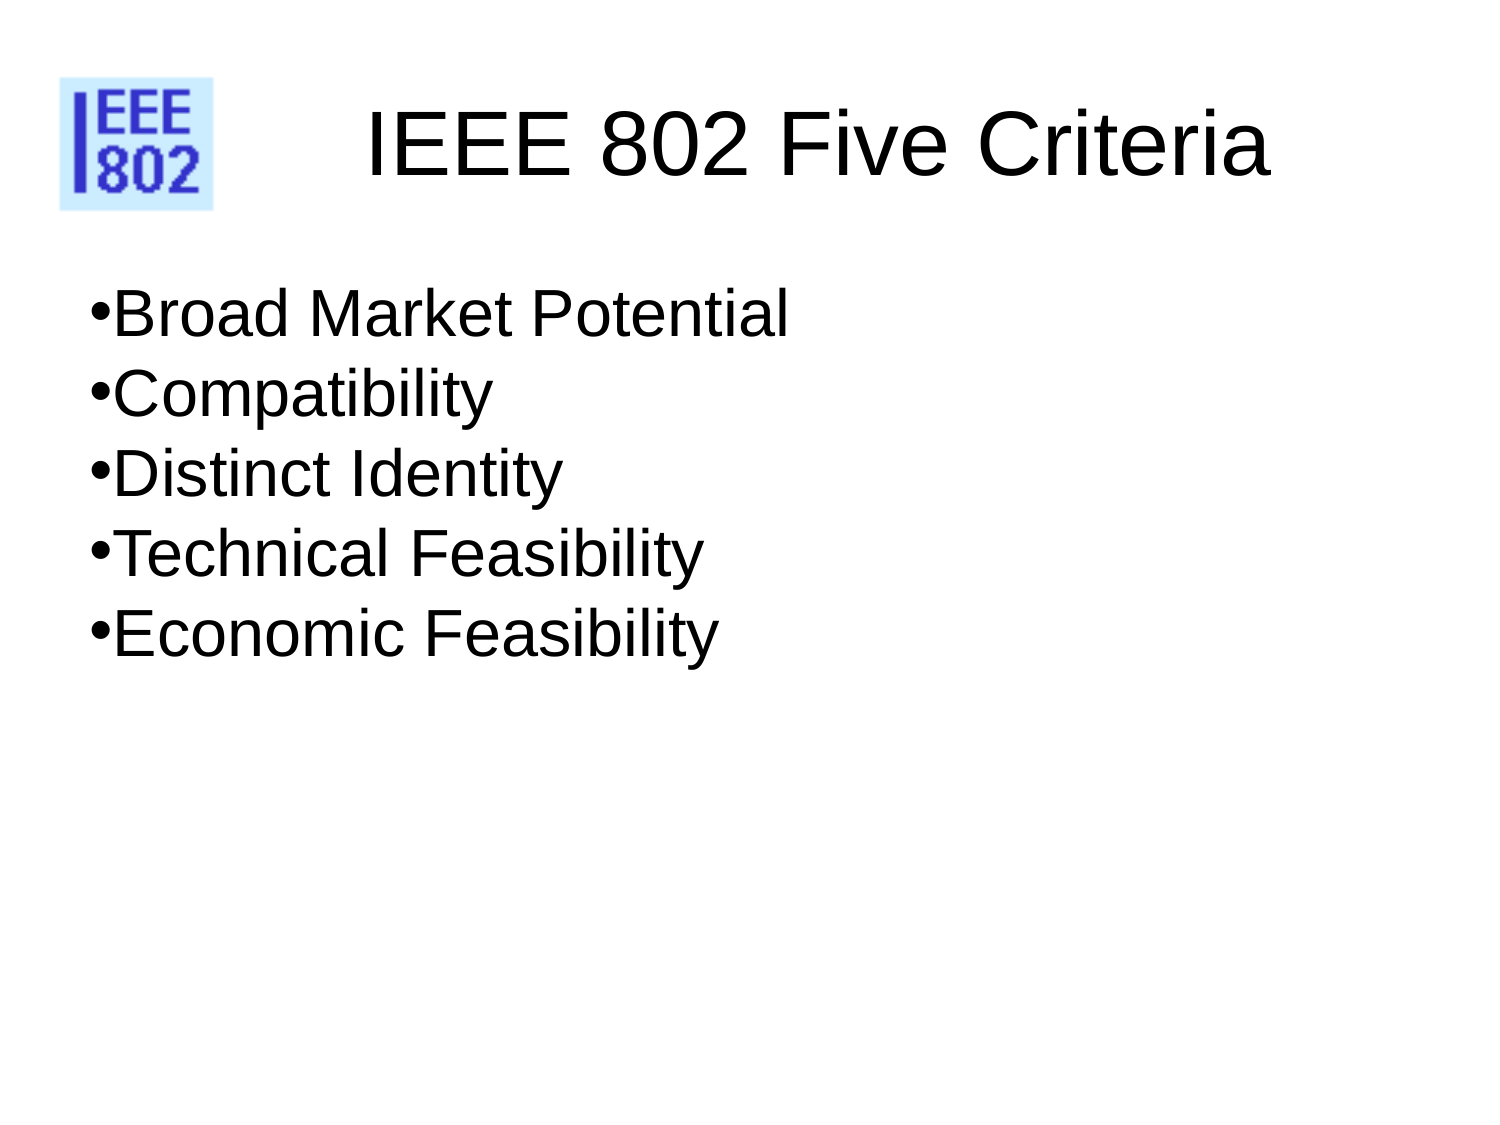

IEEE 802 Five Criteria
Broad Market Potential
Compatibility
Distinct Identity
Technical Feasibility
Economic Feasibility